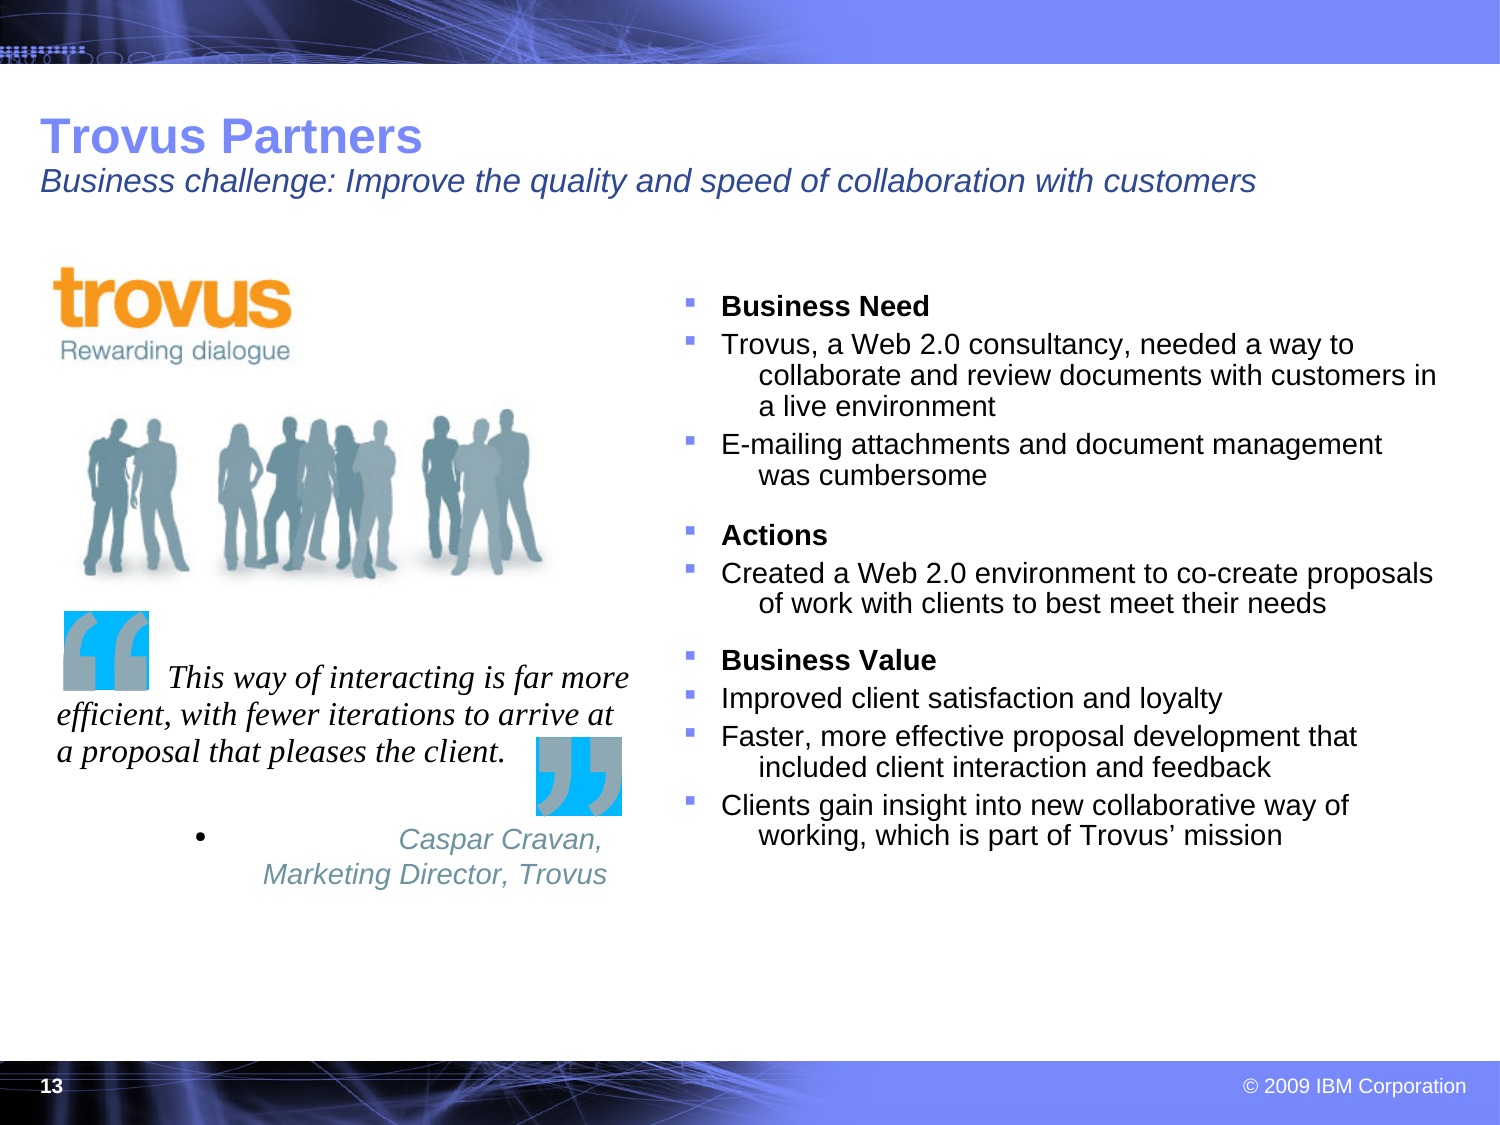

# Trovus Partners Business challenge: Improve the quality and speed of collaboration with customers
Business Need
Trovus, a Web 2.0 consultancy, needed a way to collaborate and review documents with customers in a live environment
E-mailing attachments and document management
was cumbersome
Actions
Created a Web 2.0 environment to co-create proposals of work with clients to best meet their needs
Business Value
Improved client satisfaction and loyalty
Faster, more effective proposal development that included client interaction and feedback
Clients gain insight into new collaborative way of working, which is part of Trovus’ mission
 This way of interacting is far more efficient, with fewer iterations to arrive at a proposal that pleases the client.
	 Caspar Cravan,
 Marketing Director, Trovus
13